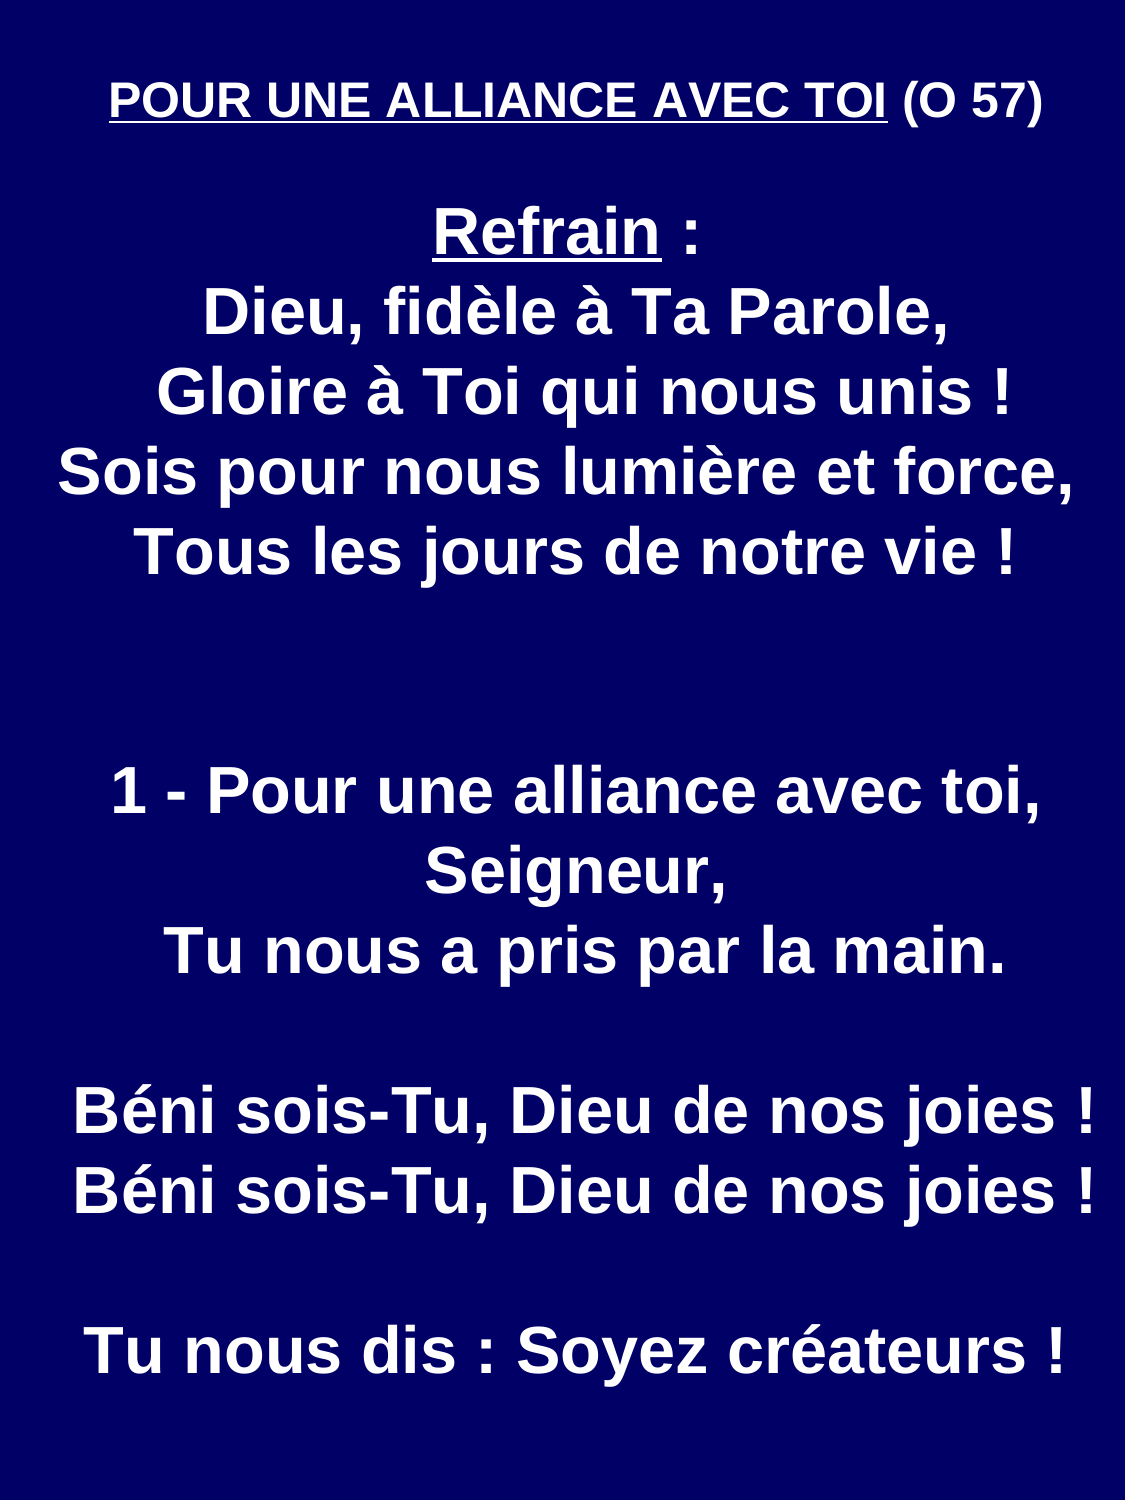

POUR UNE ALLIANCE AVEC TOI (O 57)
Refrain :
Dieu, fidèle à Ta Parole,
 Gloire à Toi qui nous unis !
Sois pour nous lumière et force,
Tous les jours de notre vie !
1 - Pour une alliance avec toi,
Seigneur,
 Tu nous a pris par la main.
 Béni sois-Tu, Dieu de nos joies !
 Béni sois-Tu, Dieu de nos joies !
Tu nous dis : Soyez créateurs !
2 - Pour une alliance d'amour, Seigneur,
 Tu as donné Ton Esprit.
Béni sois-Tu, Dieu parmi nous ! (Bis)
Montre-Toi présence de feu.